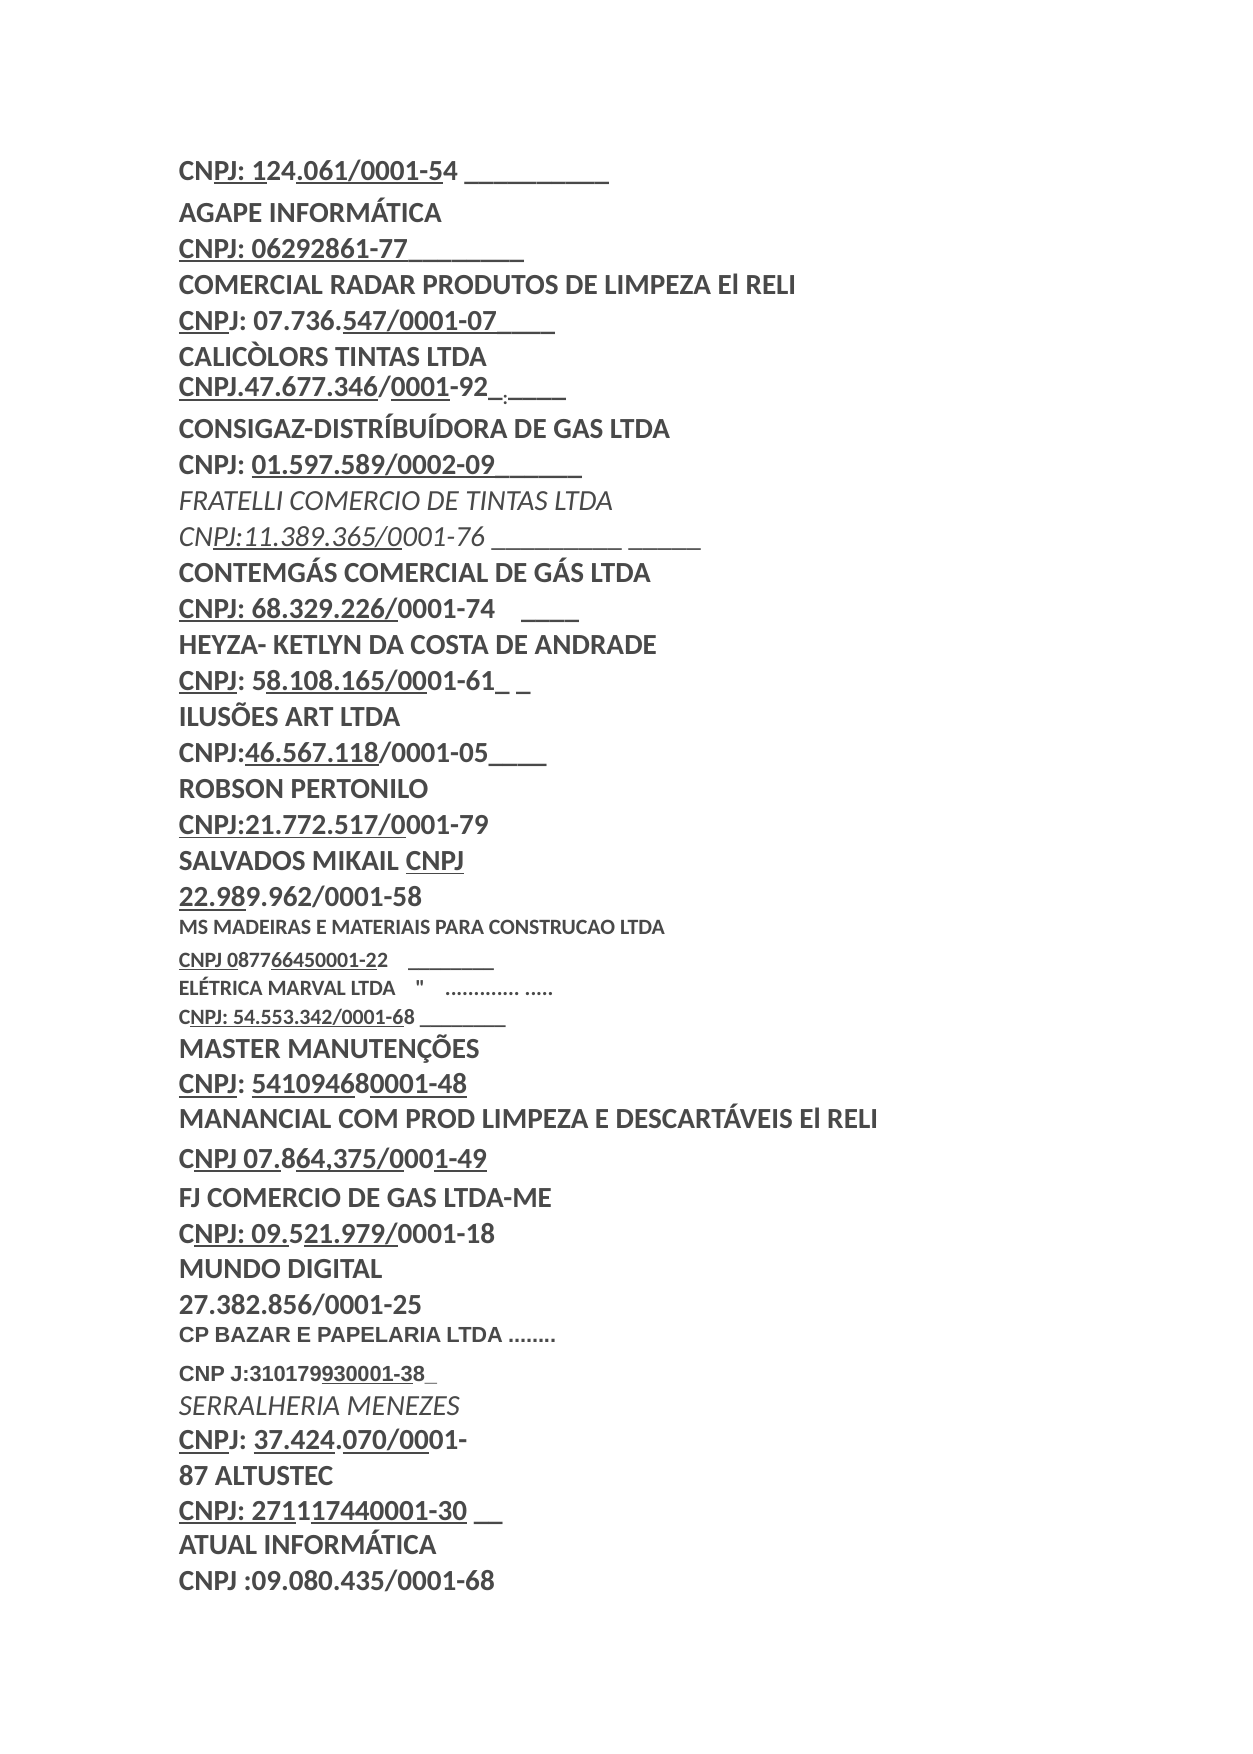

CNPJ: 124.061/0001-54 __________
AGAPE INFORMÁTICA
CNPJ: 06292861-77________
COMERCIAL RADAR PRODUTOS DE LIMPEZA El RELI
CNPJ: 07.736.547/0001-07____
CALICÒLORS TINTAS LTDA
CNPJ.47.677.346/0001-92_:____
CONSIGAZ-DISTRÍBUÍDORA DE GAS LTDA
CNPJ: 01.597.589/0002-09______
FRATELLI COMERCIO DE TINTAS LTDA
CNPJ:11.389.365/0001-76 _________ _____
CONTEMGÁS COMERCIAL DE GÁS LTDA
CNPJ: 68.329.226/0001-74 ____
HEYZA- KETLYN DA COSTA DE ANDRADE
CNPJ: 58.108.165/0001-61_ _
ILUSÕES ART LTDA
CNPJ:46.567.118/0001-05____
ROBSON PERTONILO CNPJ:21.772.517/0001-79 SALVADOS MIKAIL CNPJ 22.989.962/0001-58
MS MADEIRAS E MATERIAIS PARA CONSTRUCAO LTDA
CNPJ 087766450001-22 ________
ELÉTRICA MARVAL LTDA " ............. .....
CNPJ: 54.553.342/0001-68 ________
MASTER MANUTENÇÕES CNPJ: 541094680001-48
MANANCIAL COM PROD LIMPEZA E DESCARTÁVEIS El RELI
CNPJ 07.864,375/0001-49
FJ COMERCIO DE GAS LTDA-ME
CNPJ: 09.521.979/0001-18
MUNDO DIGITAL
27.382.856/0001-25
CP BAZAR E PAPELARIA LTDA ........
CNP J:310179930001-38_
SERRALHERIA MENEZES CNPJ: 37.424.070/0001-87 ALTUSTEC
CNPJ: 271117440001-30 __
ATUAL INFORMÁTICA CNPJ :09.080.435/0001-68